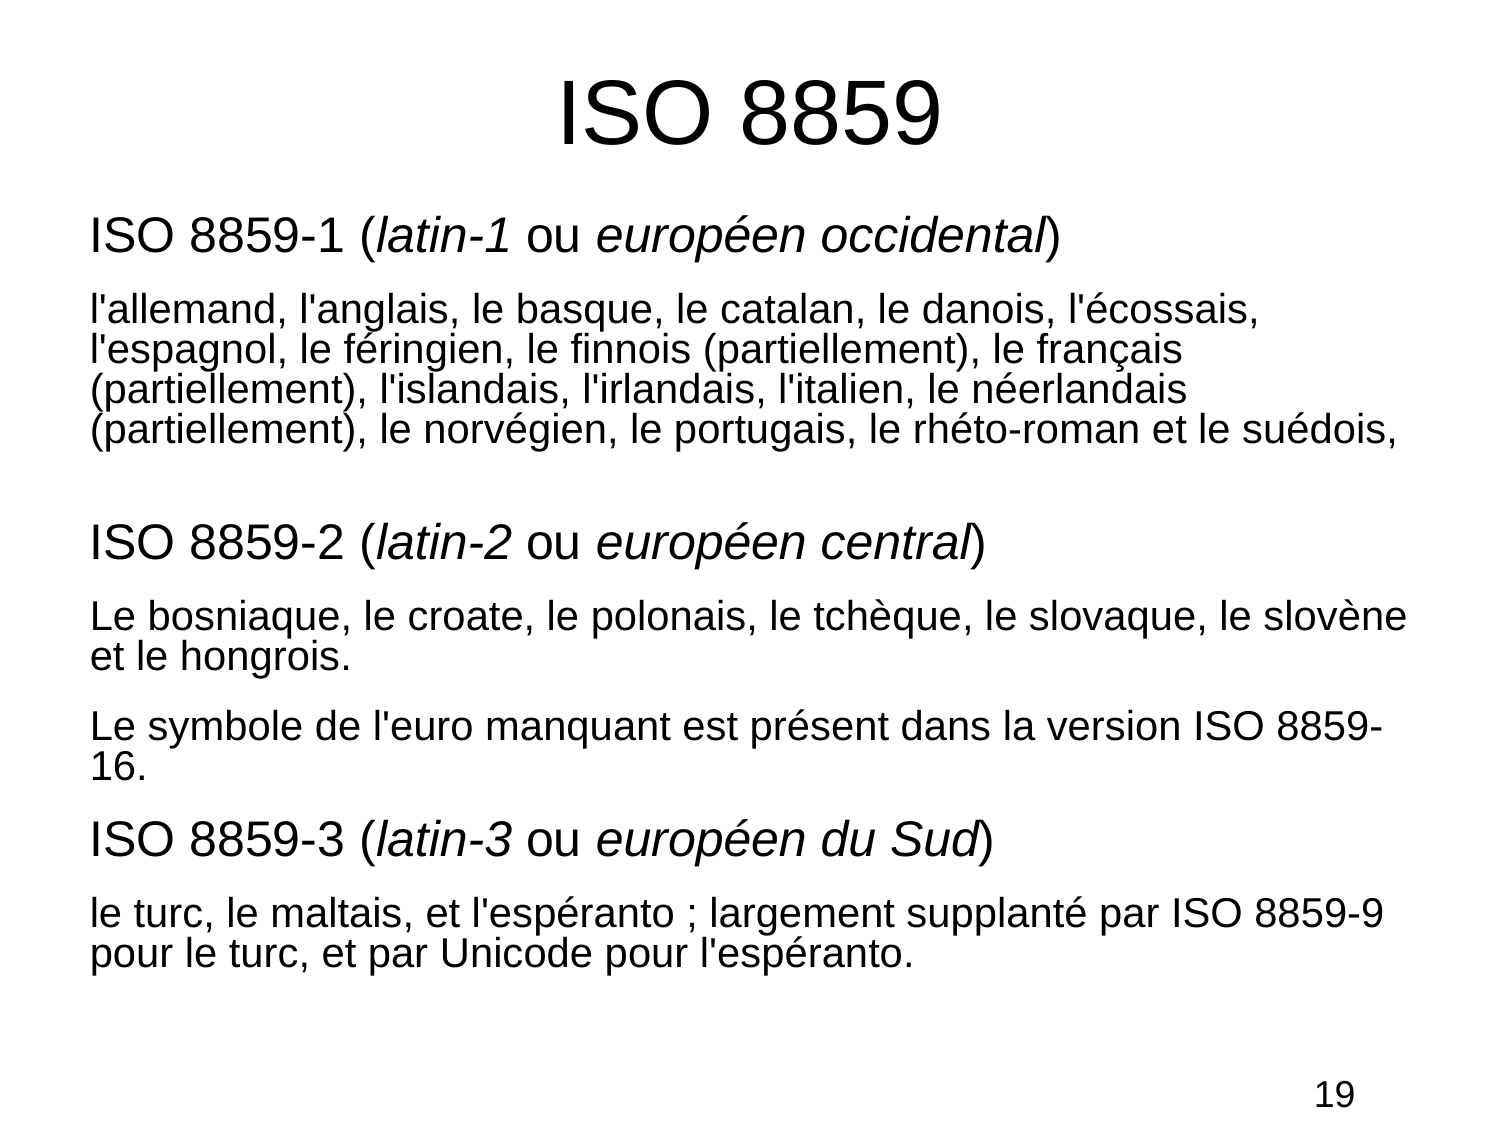

# ISO 8859
ISO 8859-1 (latin-1 ou européen occidental)
l'allemand, l'anglais, le basque, le catalan, le danois, l'écossais, l'espagnol, le féringien, le finnois (partiellement), le français (partiellement), l'islandais, l'irlandais, l'italien, le néerlandais (partiellement), le norvégien, le portugais, le rhéto-roman et le suédois,
ISO 8859-2 (latin-2 ou européen central)
Le bosniaque, le croate, le polonais, le tchèque, le slovaque, le slovène et le hongrois.
Le symbole de l'euro manquant est présent dans la version ISO 8859-16.
ISO 8859-3 (latin-3 ou européen du Sud)
le turc, le maltais, et l'espéranto ; largement supplanté par ISO 8859-9 pour le turc, et par Unicode pour l'espéranto.